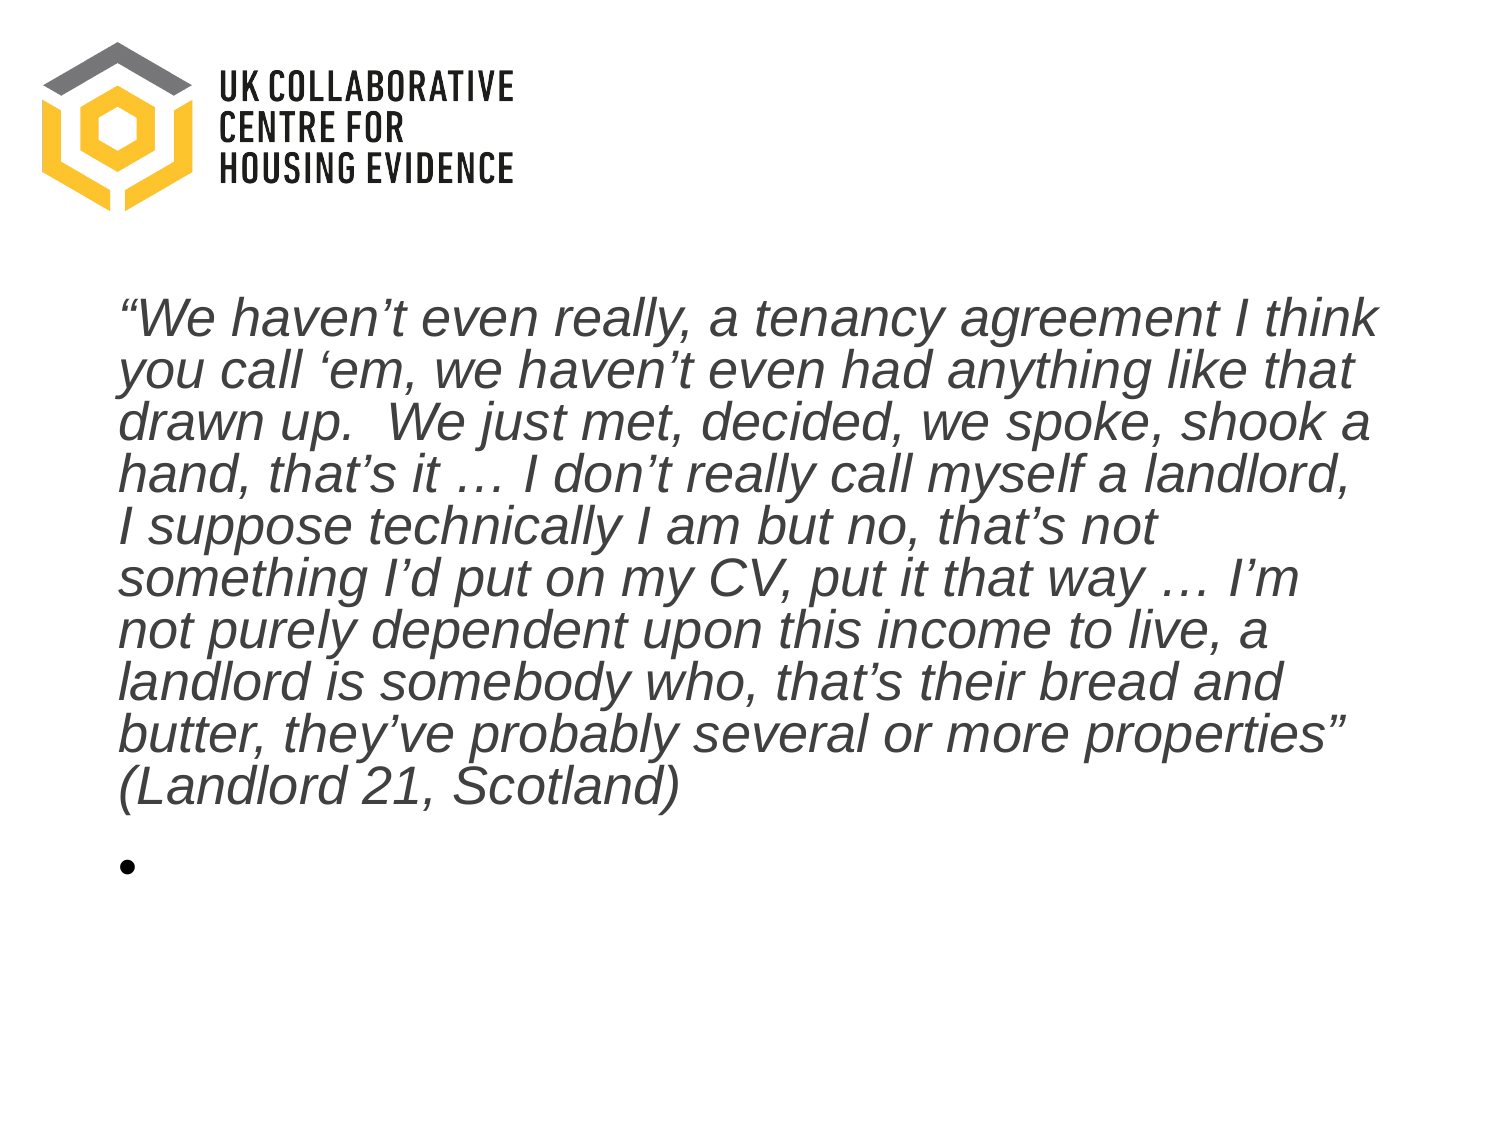

# “We haven’t even really, a tenancy agreement I think you call ‘em, we haven’t even had anything like that drawn up. We just met, decided, we spoke, shook a hand, that’s it … I don’t really call myself a landlord, I suppose technically I am but no, that’s not something I’d put on my CV, put it that way … I’m not purely dependent upon this income to live, a landlord is somebody who, that’s their bread and butter, they’ve probably several or more properties” (Landlord 21, Scotland)